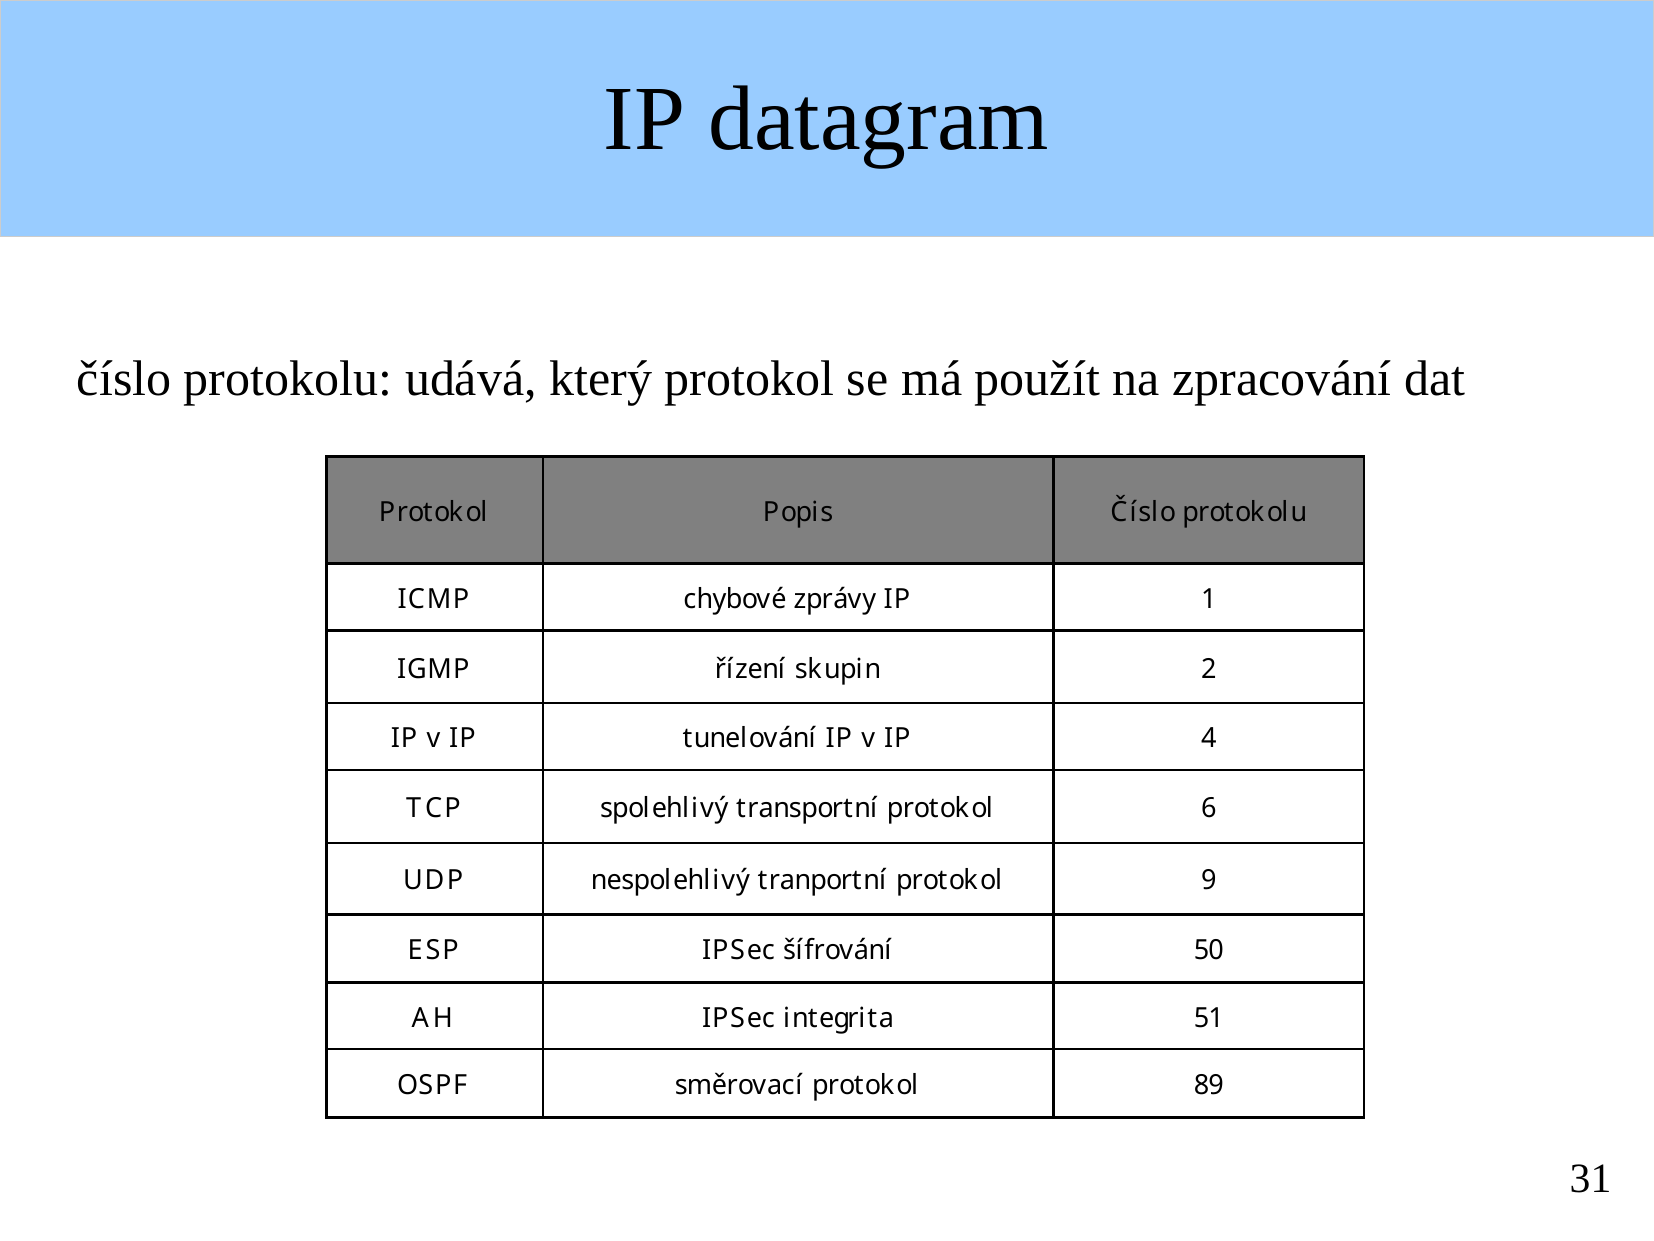

# IP datagram
číslo protokolu: udává, který protokol se má použít na zpracování dat